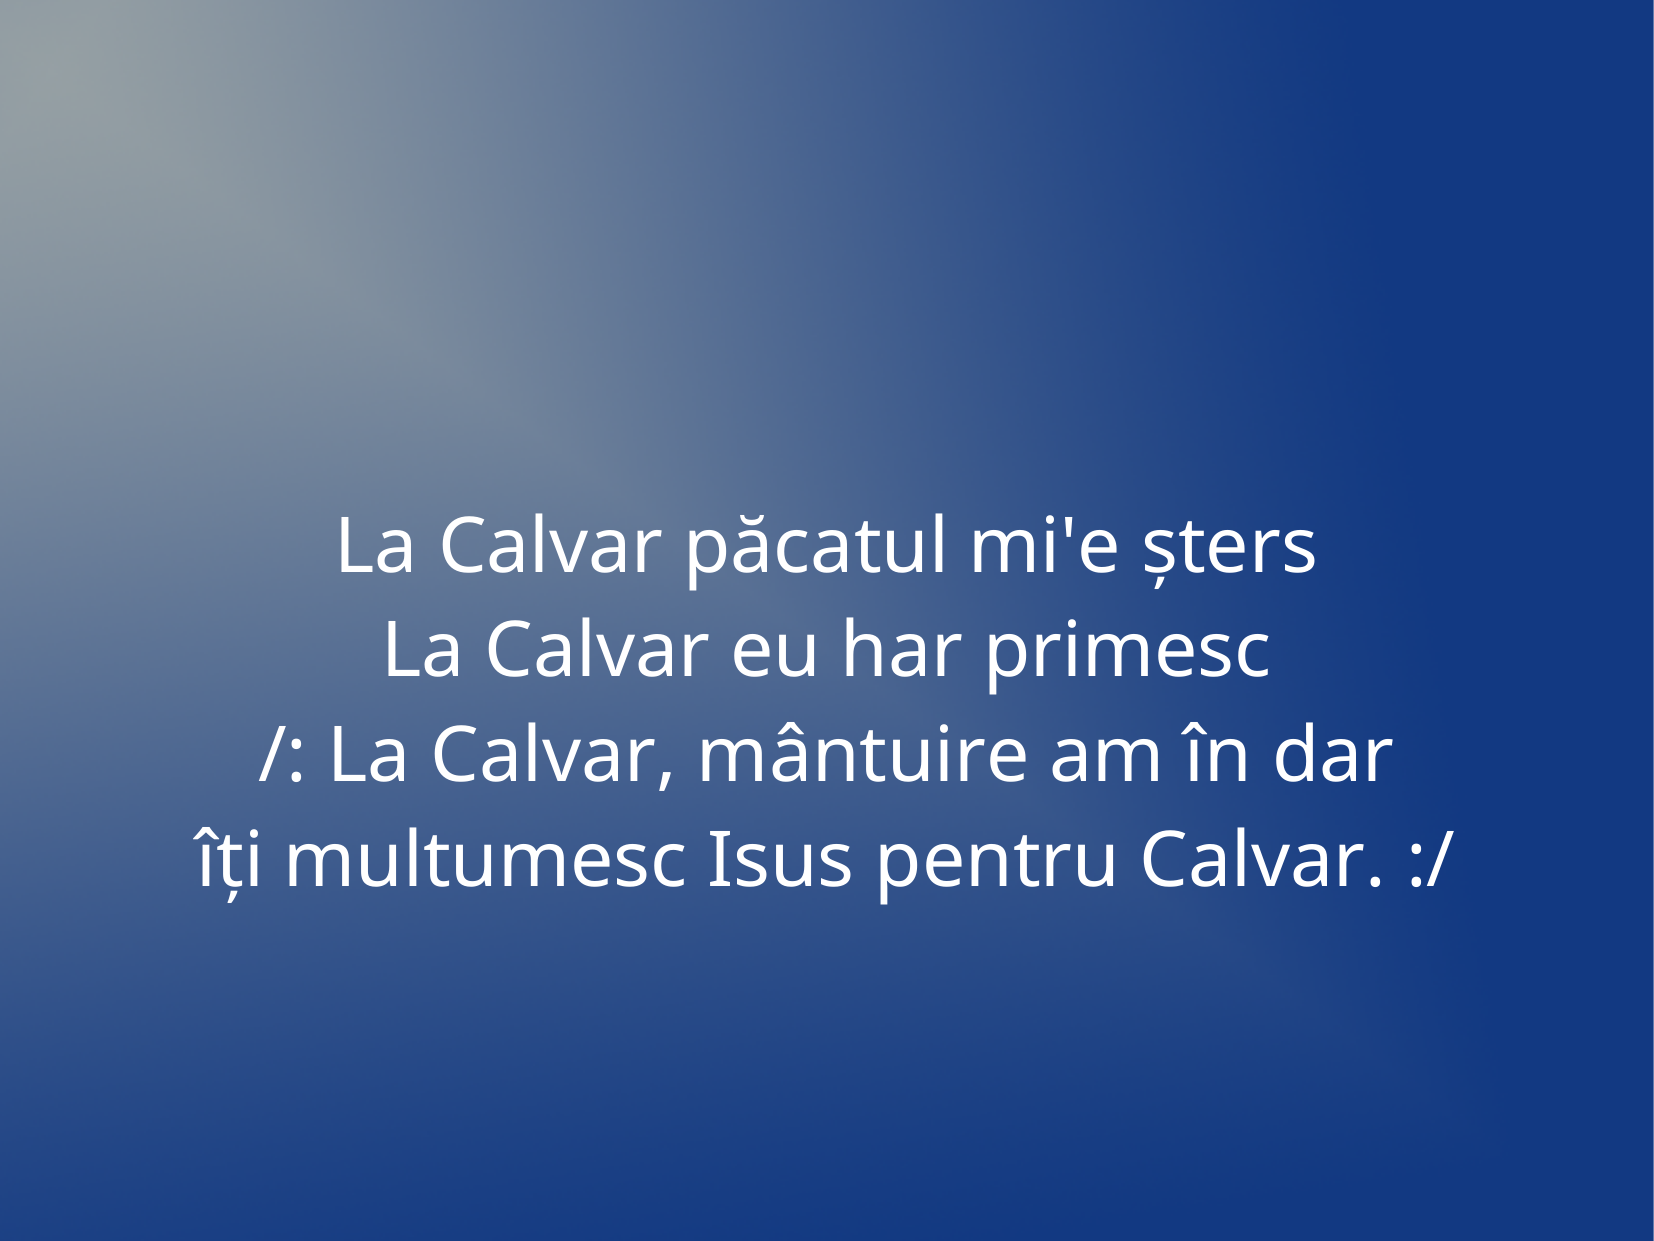

# La Calvar păcatul mi'e şters
La Calvar eu har primesc
/: La Calvar, mântuire am în dar
îţi multumesc Isus pentru Calvar. :/